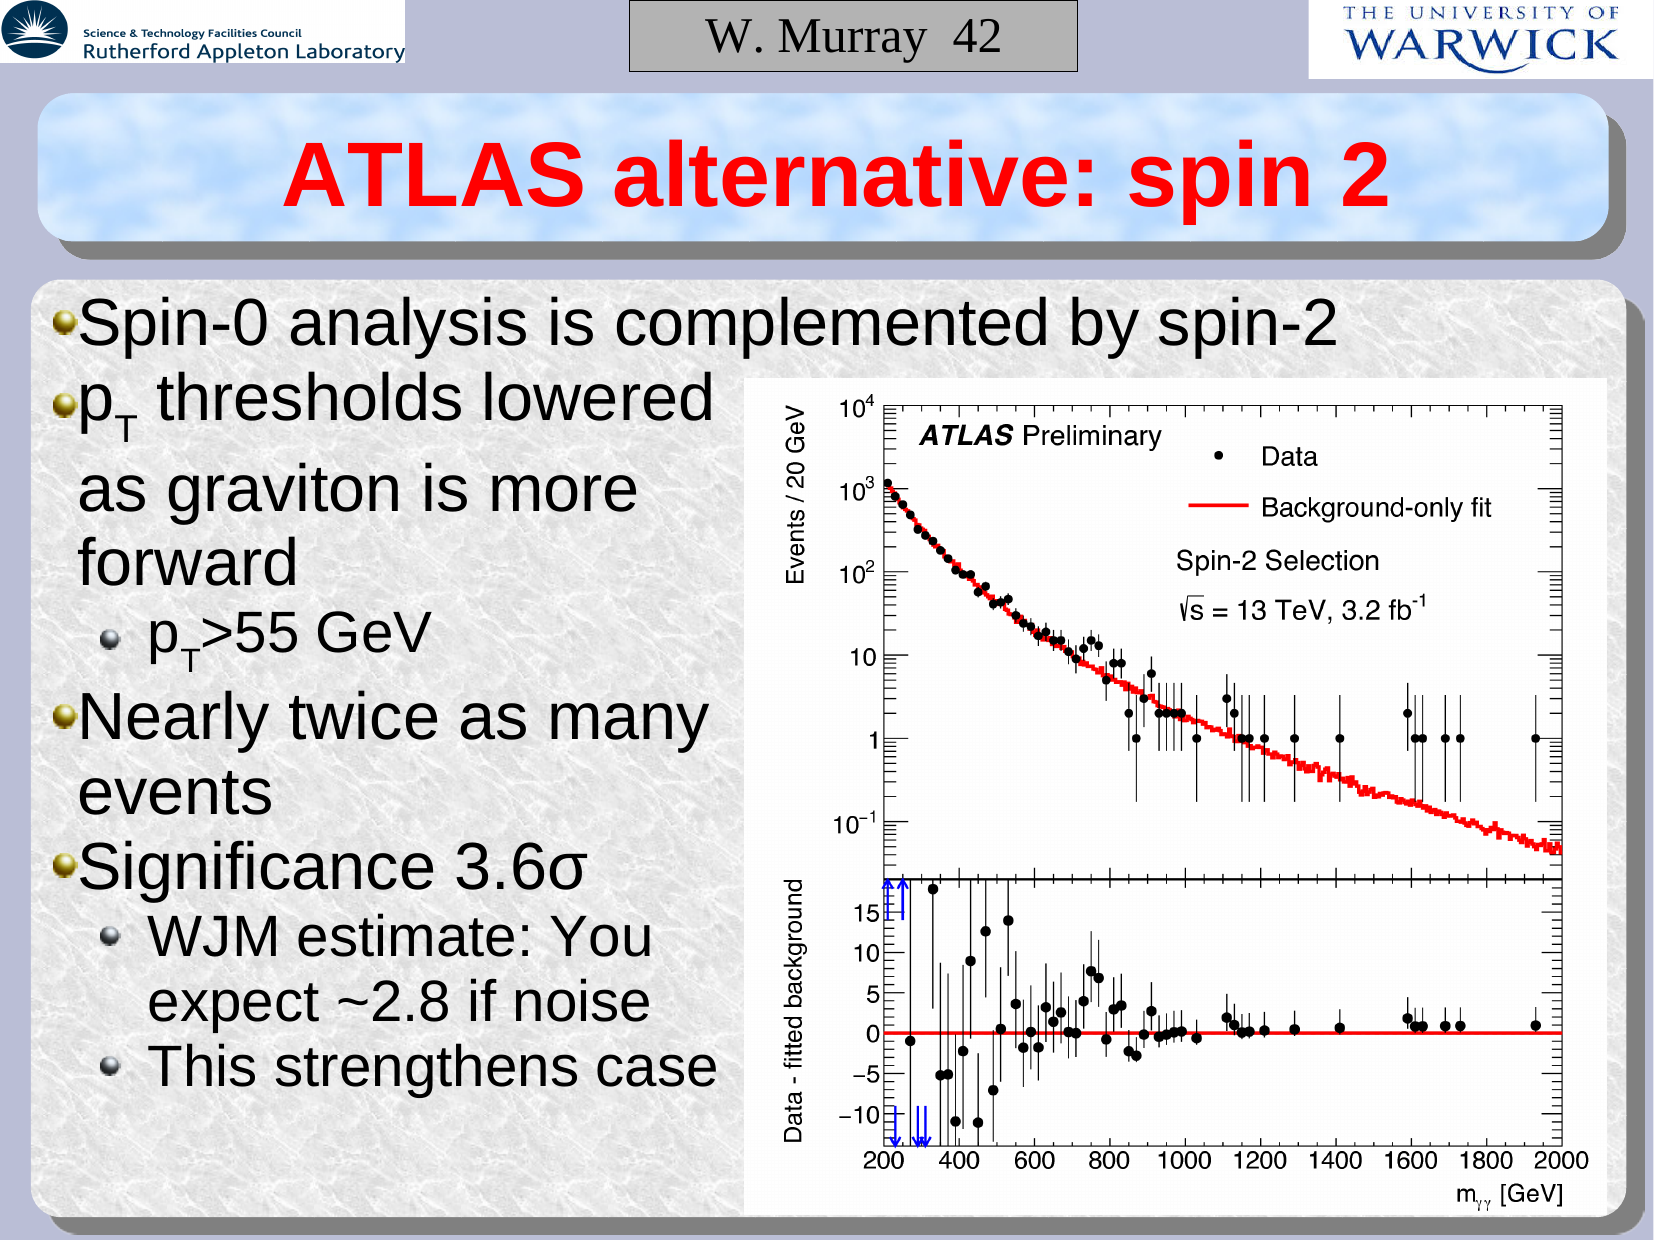

# ATLAS alternative: spin 2
Spin-0 analysis is complemented by spin-2
pT thresholds lowered
as graviton is more
forward
pT>55 GeV
Nearly twice as many
events
Significance 3.6σ
WJM estimate: You
expect ~2.8 if noise
This strengthens case